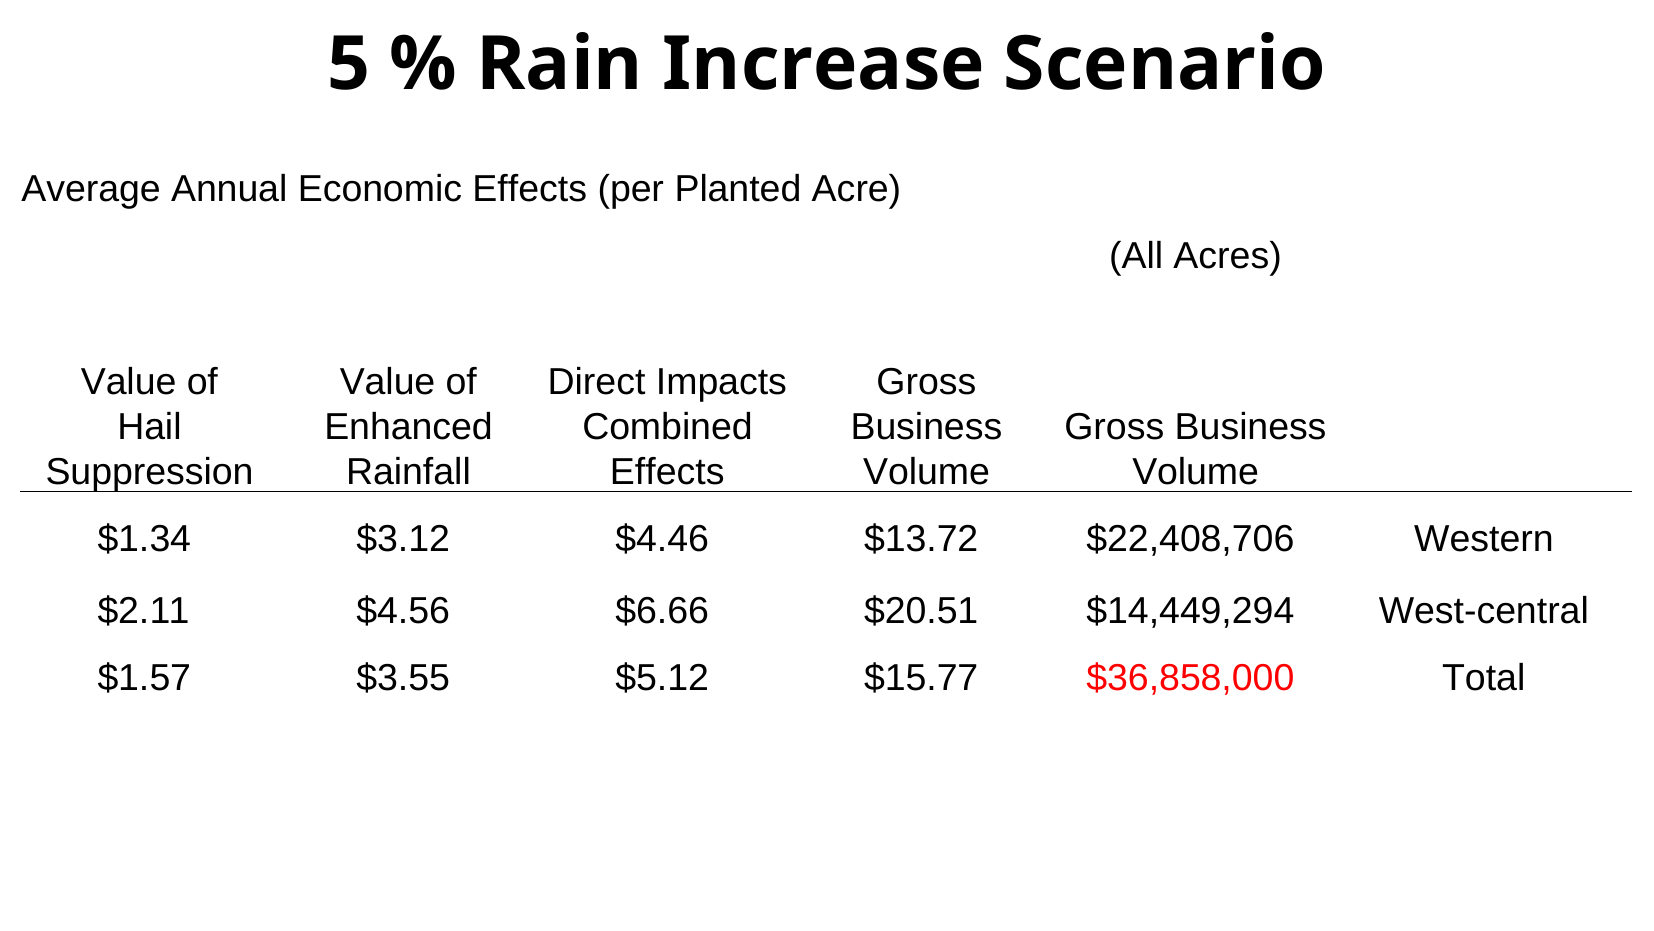

# 5 % Rain Increase Scenario
| Average Annual Economic Effects (per Planted Acre) | | | | | |
| --- | --- | --- | --- | --- | --- |
| | | | | (All Acres) | |
| Value of Hail Suppression | Value of Enhanced Rainfall | Direct Impacts Combined Effects | Gross Business Volume | Gross Business Volume | |
| | | | | | |
| | | | | | |
| $1.34 | $3.12 | $4.46 | $13.72 | $22,408,706 | Western |
| $2.11 | $4.56 | $6.66 | $20.51 | $14,449,294 | West-central |
| $1.57 | $3.55 | $5.12 | $15.77 | $36,858,000 | Total |